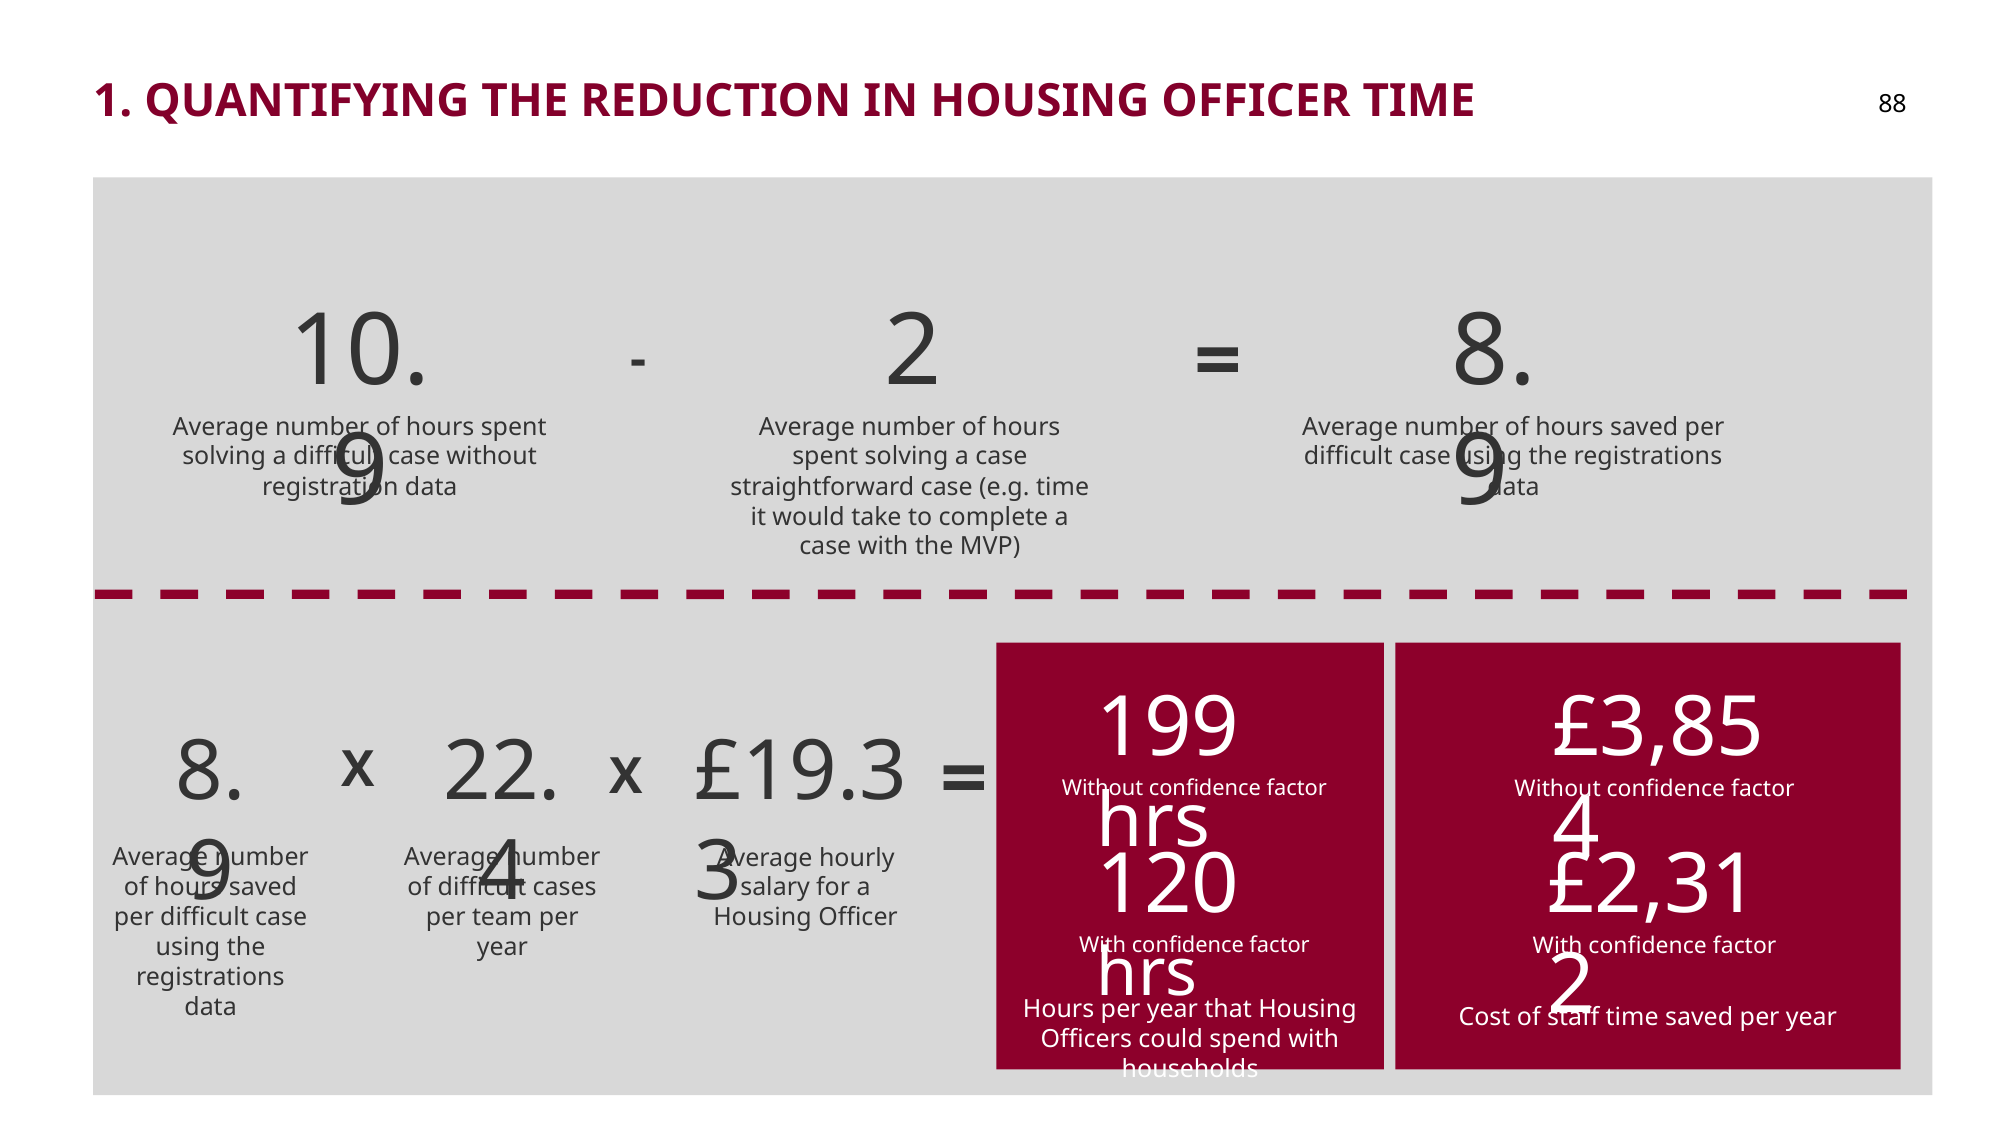

# 1. QUANTIFYING THE REDUCTION IN HOUSING OFFICER TIME
10.9
Average number of hours spent solving a difficult case without registration data
2
Average number of hours spent solving a case straightforward case (e.g. time it would take to complete a case with the MVP)
8.9
Average number of hours saved per difficult case using the registrations data
=
-
199 hrs
Without confidence factor
120 hrs
With confidence factor
Hours per year that Housing Officers could spend with households
£3,854
Without confidence factor
£2,312
With confidence factor
Cost of staff time saved per year
8.9
22.4
£19.33
=
X
X
Average number of hours saved per difficult case using the registrations data
Average number of difficult cases per team per year
Average hourly salary for a Housing Officer